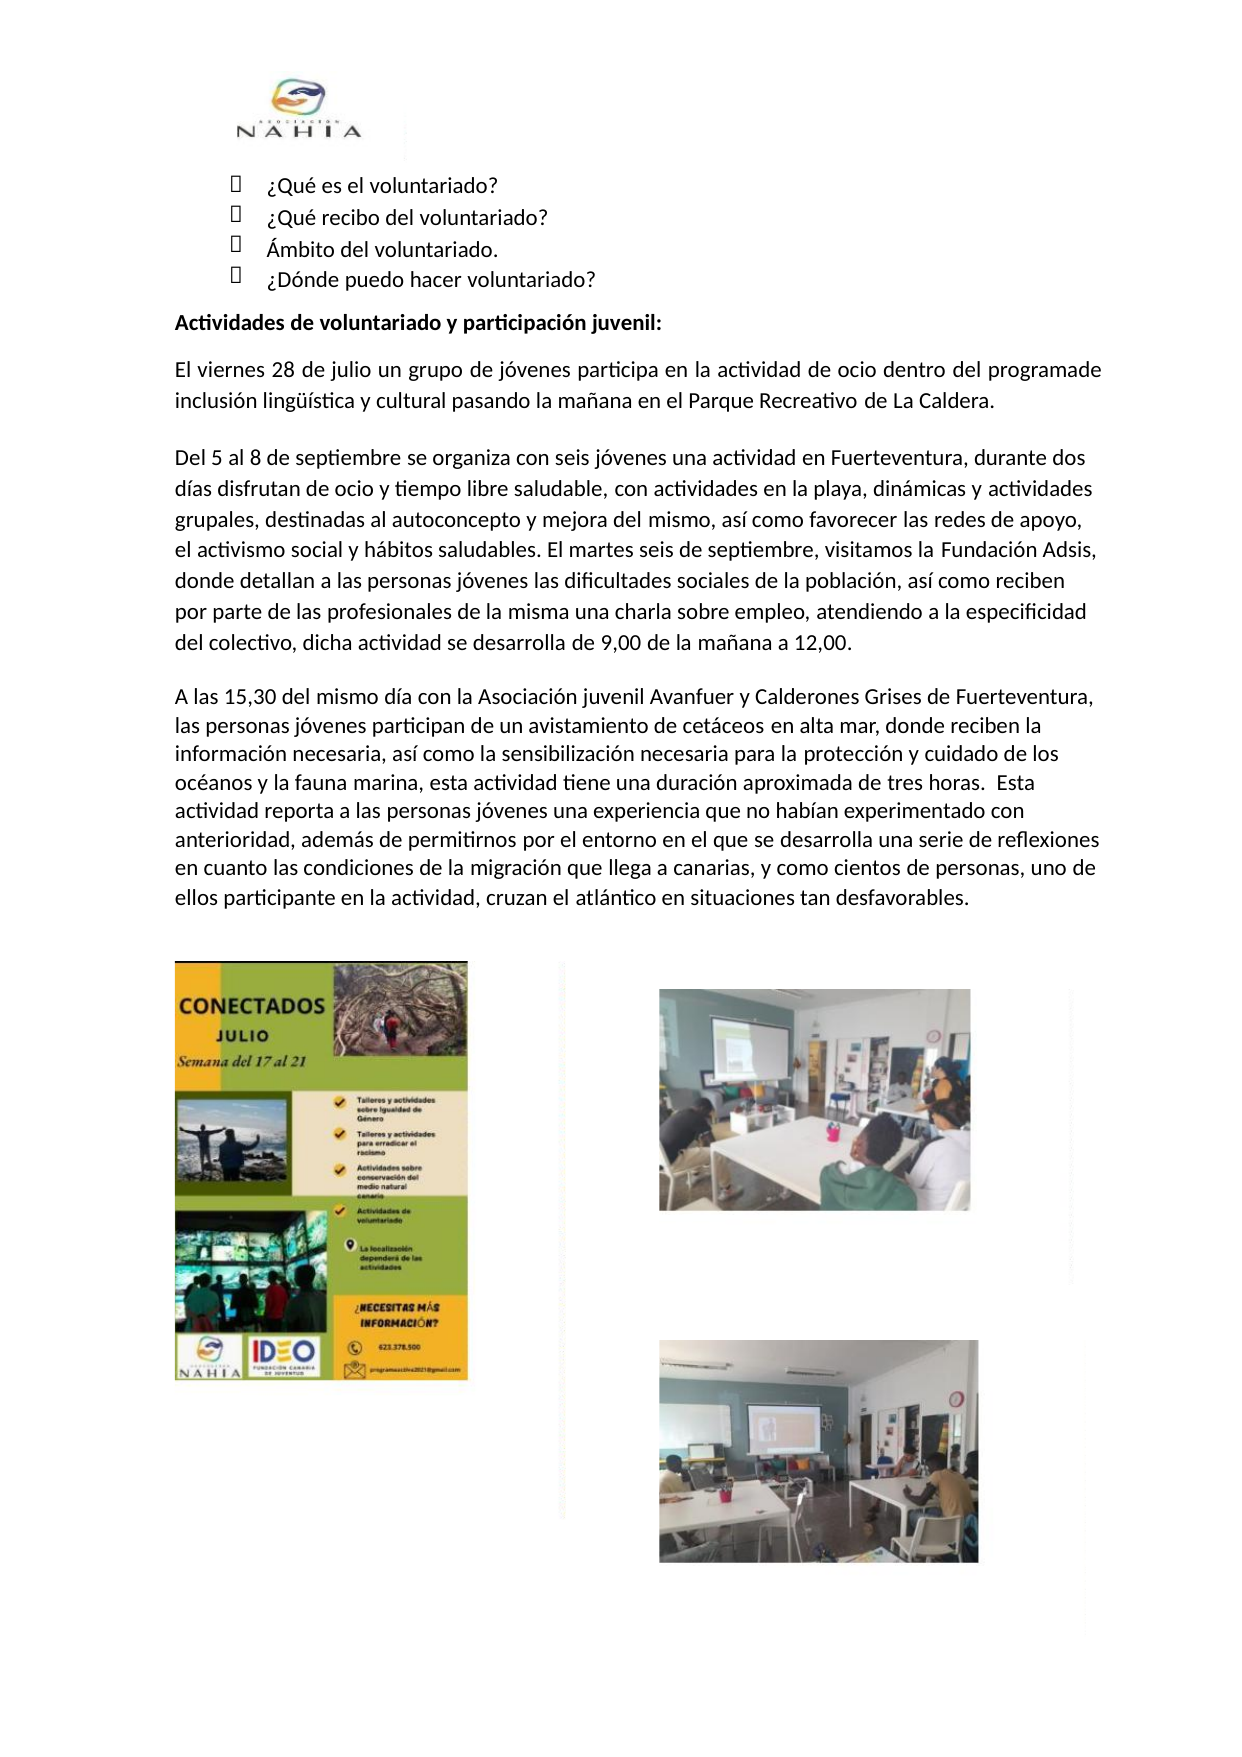





¿Qué es el voluntariado?
¿Qué recibo del voluntariado?
Ámbito del voluntariado.
¿Dónde puedo hacer voluntariado?
Actividades de voluntariado y participación juvenil:
El viernes 28 de julio un grupo de jóvenes participa en la actividad de ocio dentro del programade
inclusión lingüística y cultural pasando la mañana en el Parque Recreativo de La Caldera.
Del 5 al 8 de septiembre se organiza con seis jóvenes una actividad en Fuerteventura, durante dos
días disfrutan de ocio y tiempo libre saludable, con actividades en la playa, dinámicas y actividades
grupales, destinadas al autoconcepto y mejora del mismo, así como favorecer las redes de apoyo,
el activismo social y hábitos saludables. El martes seis de septiembre, visitamos la Fundación Adsis,
donde detallan a las personas jóvenes las dificultades sociales de la población, así como reciben
por parte de las profesionales de la misma una charla sobre empleo, atendiendo a la especificidad
del colectivo, dicha actividad se desarrolla de 9,00 de la mañana a 12,00.
A las 15,30 del mismo día con la Asociación juvenil Avanfuer y Calderones Grises de Fuerteventura,
las personas jóvenes participan de un avistamiento de cetáceos en alta mar, donde reciben la
información necesaria, así como la sensibilización necesaria para la protección y cuidado de los
océanos y la fauna marina, esta actividad tiene una duración aproximada de tres horas. Esta
actividad reporta a las personas jóvenes una experiencia que no habían experimentado con
anterioridad, además de permitirnos por el entorno en el que se desarrolla una serie de reflexiones
en cuanto las condiciones de la migración que llega a canarias, y como cientos de personas, uno de
ellos participante en la actividad, cruzan el atlántico en situaciones tan desfavorables.